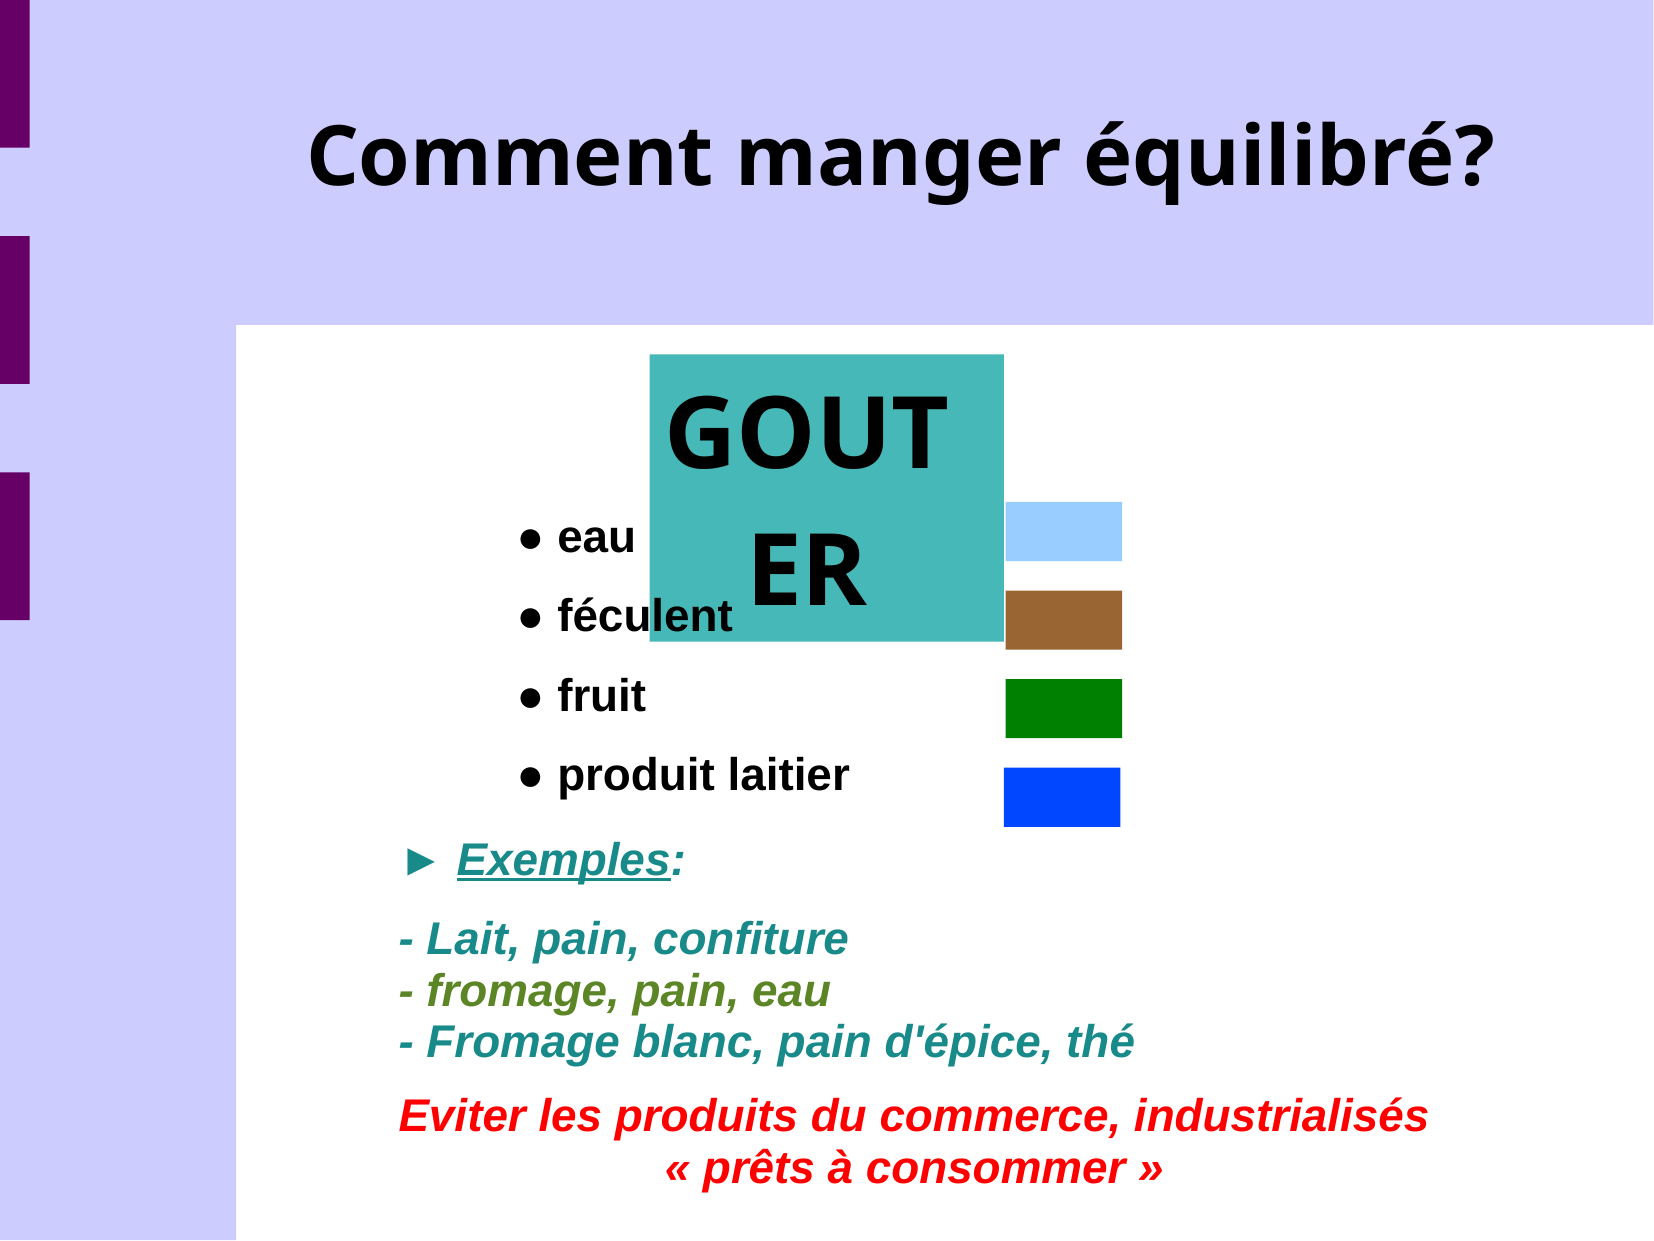

Comment manger équilibré?
GOUTER
● eau
● féculent
● fruit
● produit laitier
► Exemples:
- Lait, pain, confiture
- fromage, pain, eau
- Fromage blanc, pain d'épice, thé
Eviter les produits du commerce, industrialisés « prêts à consommer »